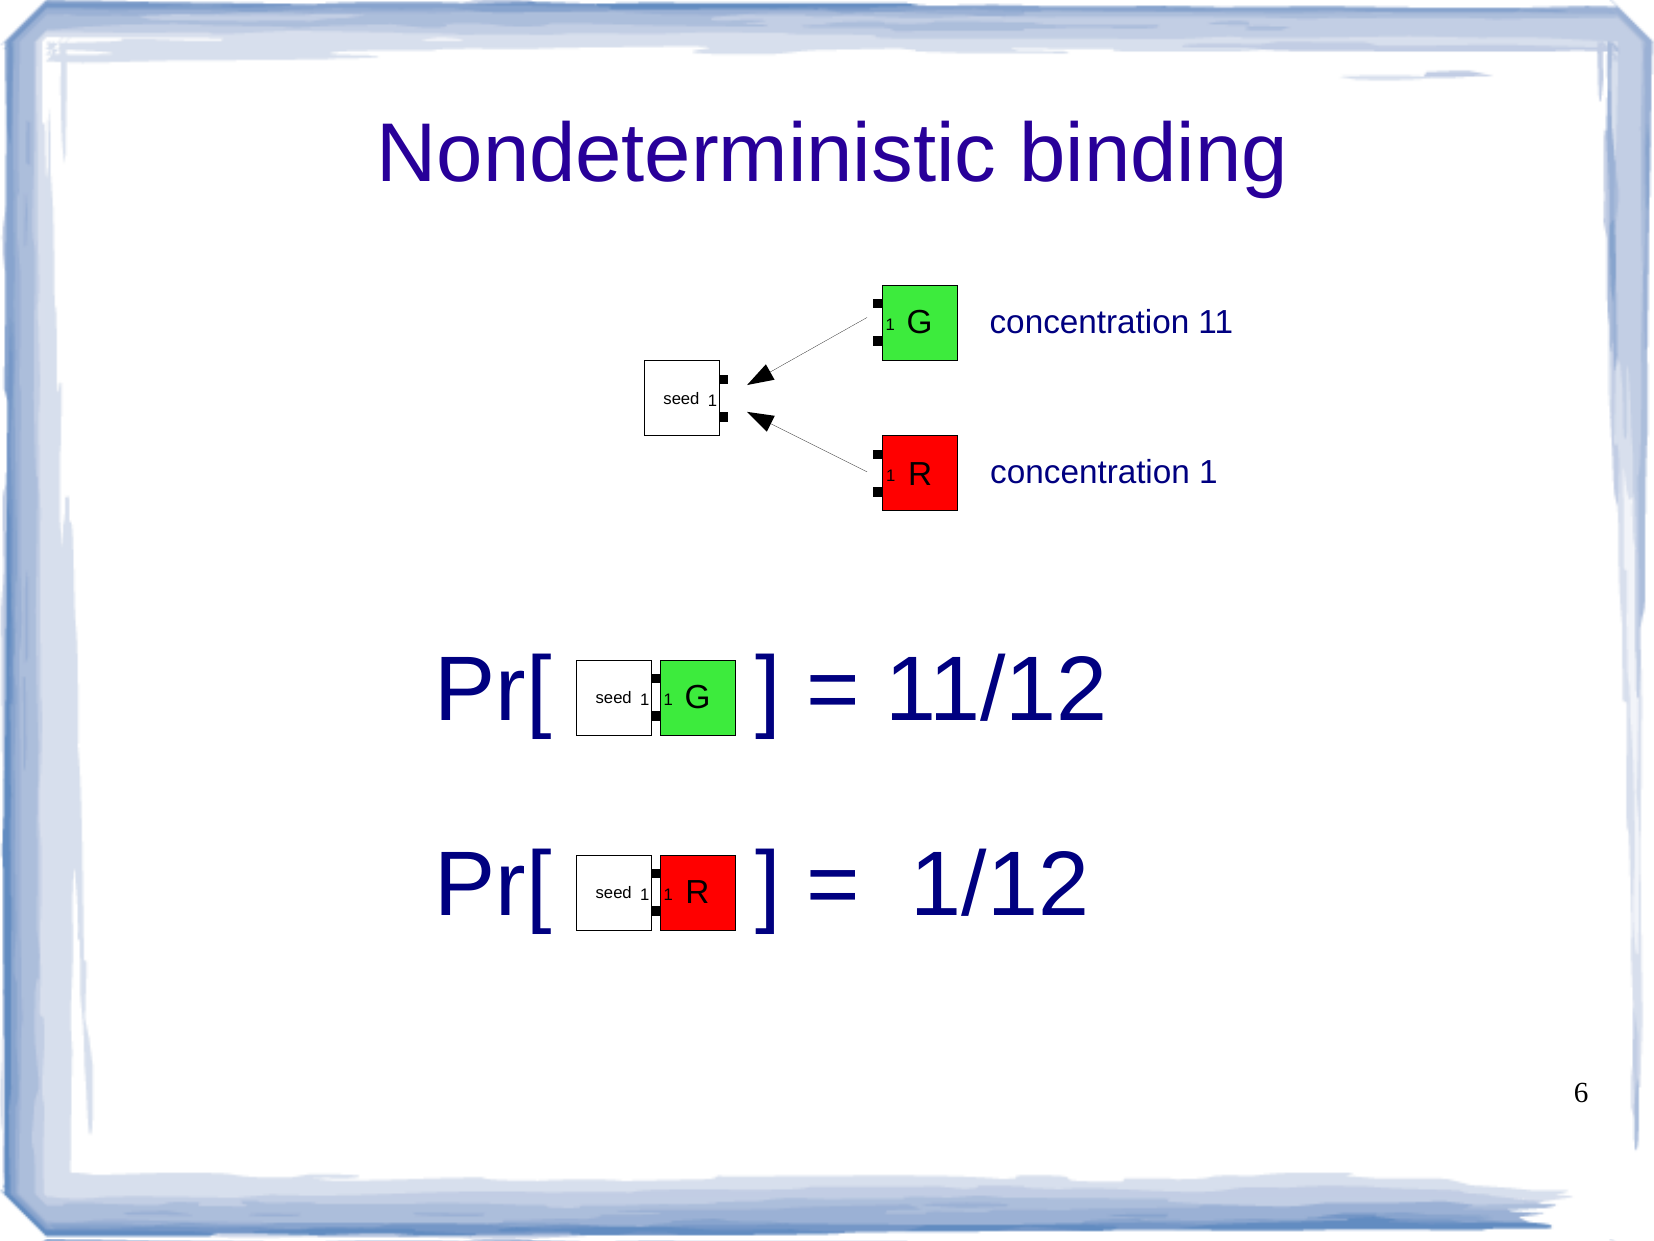

# Nondeterministic binding
G
1
concentration 11
seed
1
R
1
concentration 1
Pr[ ] = 11/12
seed
G
1
1
Pr[ ] = 1/12
seed
R
1
1
6